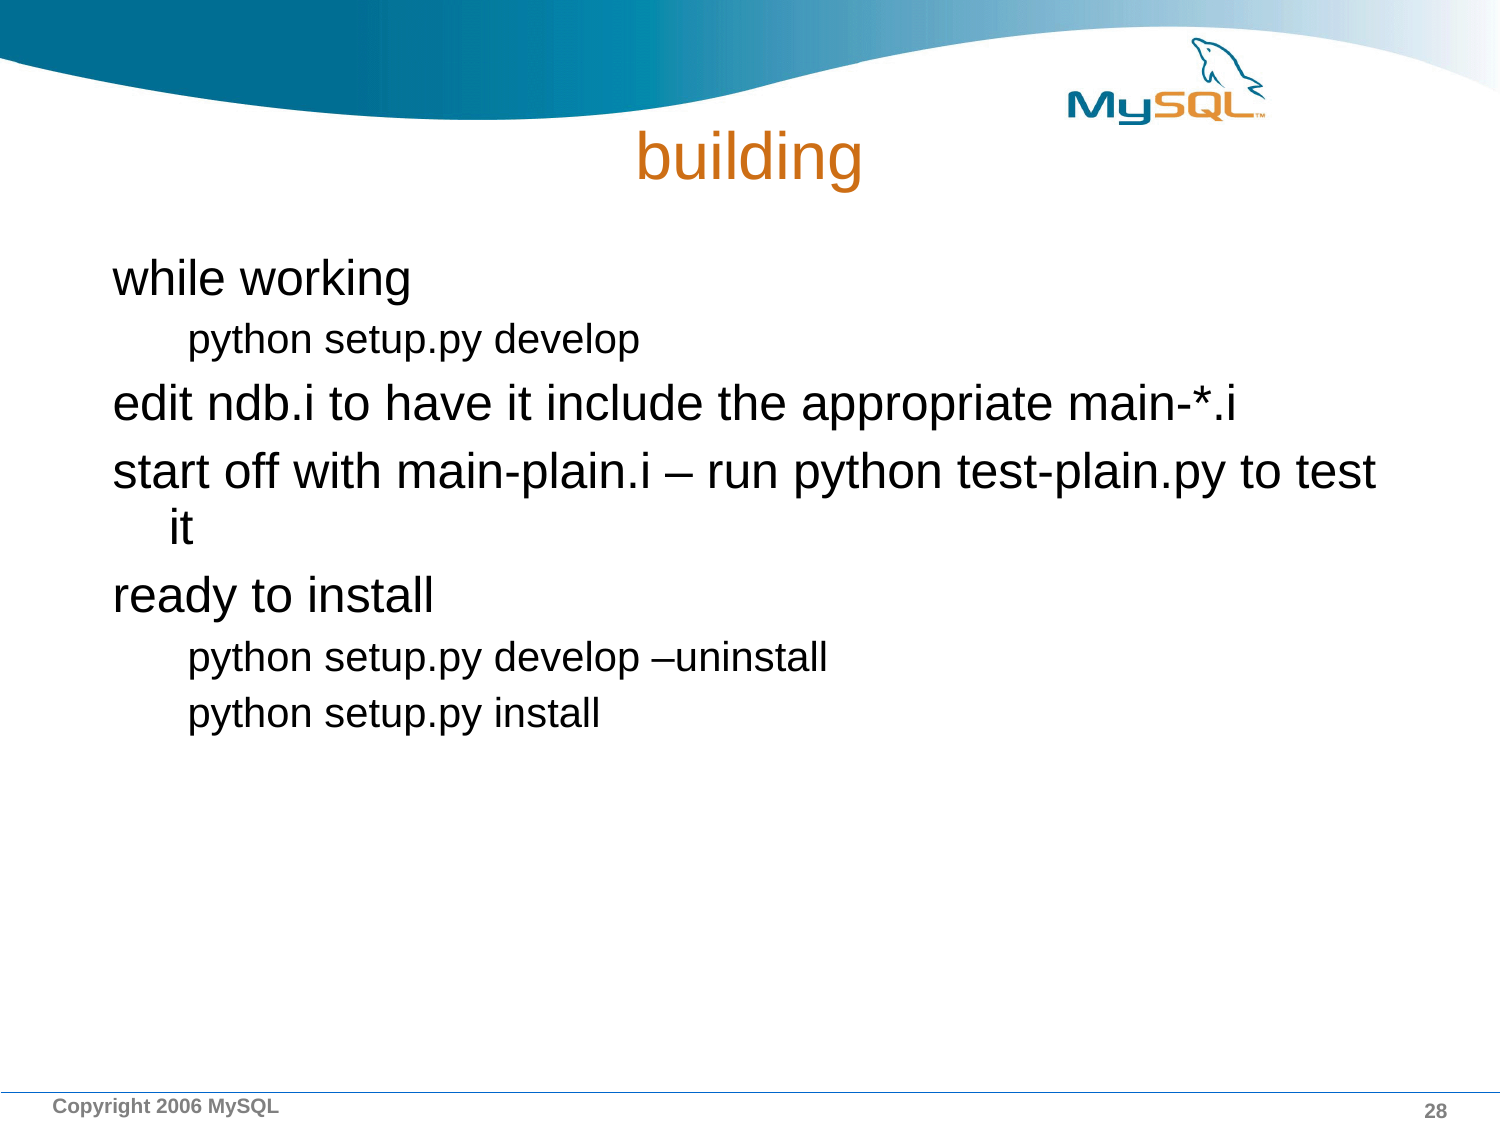

# building
while working
python setup.py develop
edit ndb.i to have it include the appropriate main-*.i
start off with main-plain.i – run python test-plain.py to test it
ready to install
python setup.py develop –uninstall
python setup.py install